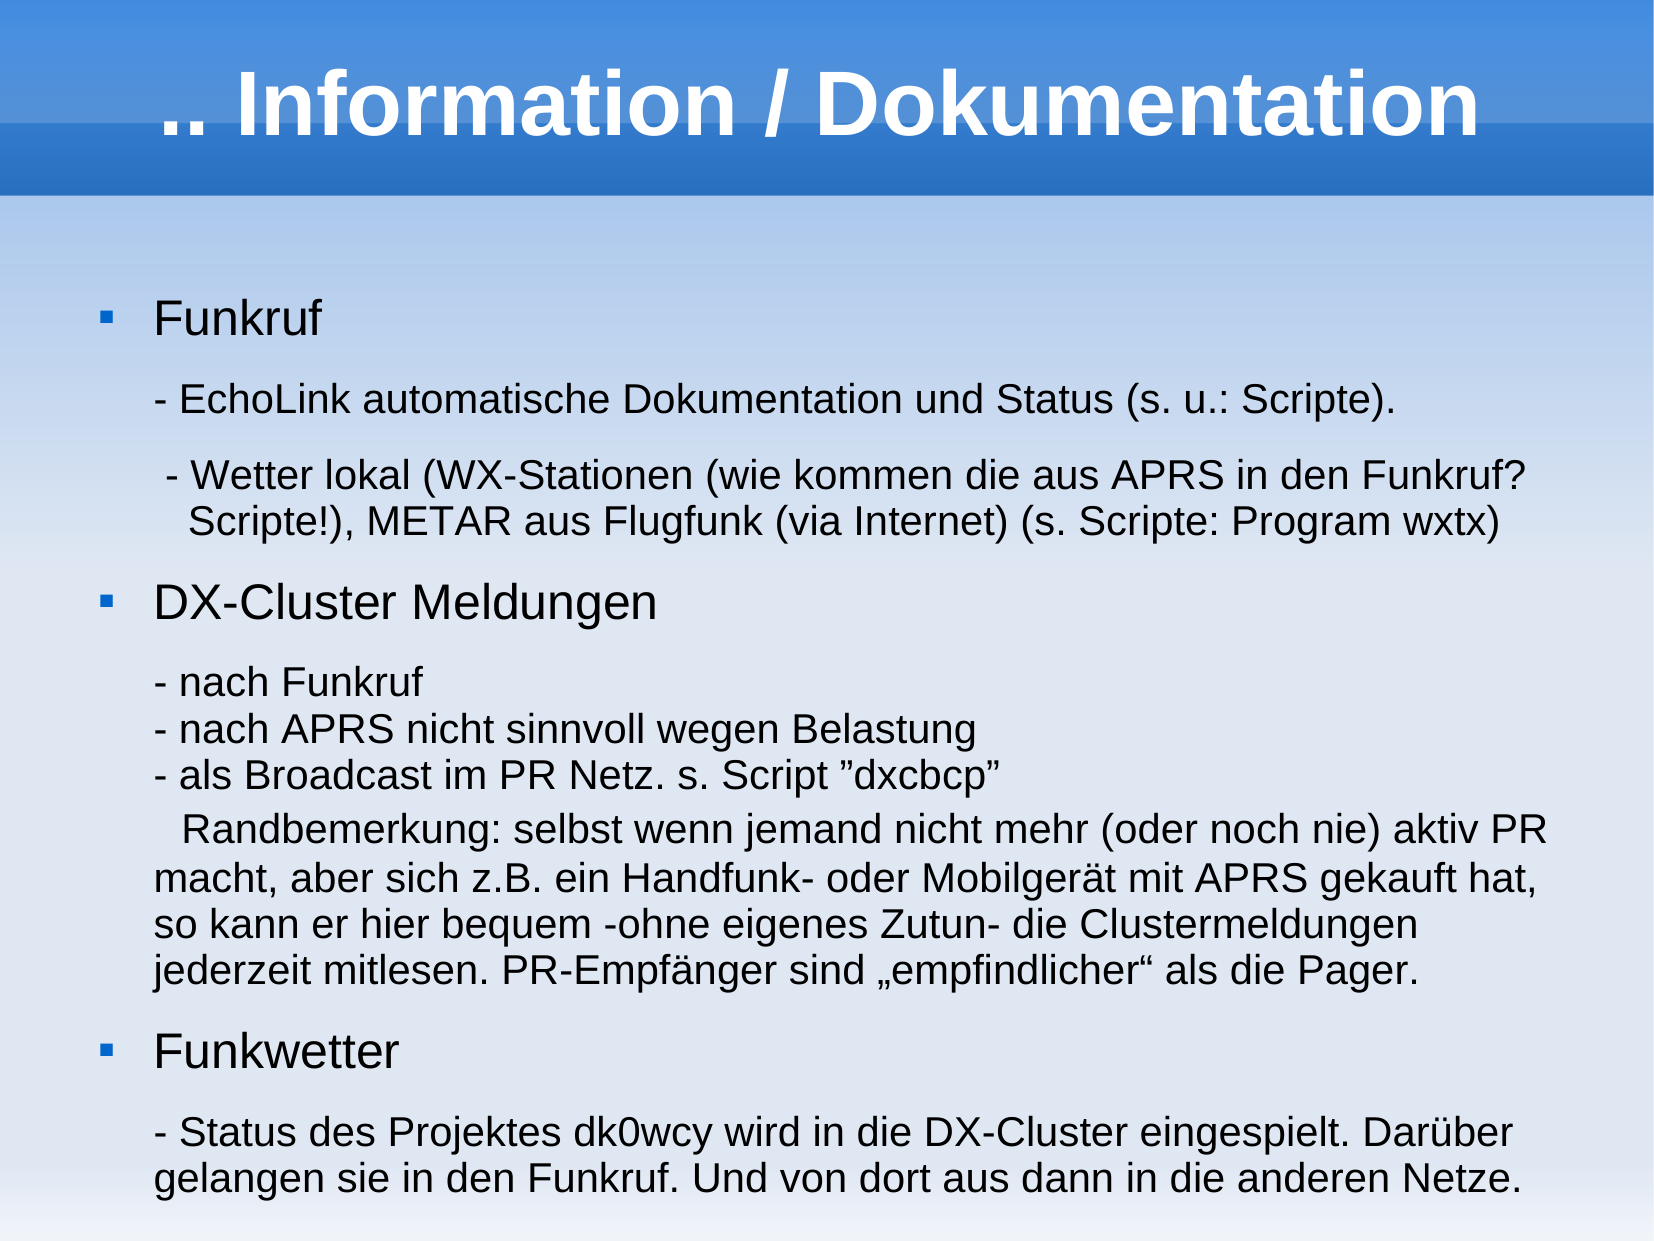

# .. Information / Dokumentation
Funkruf
- EchoLink automatische Dokumentation und Status (s. u.: Scripte).
 - Wetter lokal (WX-Stationen (wie kommen die aus APRS in den Funkruf?
 Scripte!), METAR aus Flugfunk (via Internet) (s. Scripte: Program wxtx)
DX-Cluster Meldungen
- nach Funkruf
- nach APRS nicht sinnvoll wegen Belastung
- als Broadcast im PR Netz. s. Script ”dxcbcp”
 Randbemerkung: selbst wenn jemand nicht mehr (oder noch nie) aktiv PR macht, aber sich z.B. ein Handfunk- oder Mobilgerät mit APRS gekauft hat, so kann er hier bequem -ohne eigenes Zutun- die Clustermeldungen jederzeit mitlesen. PR-Empfänger sind „empfindlicher“ als die Pager.
Funkwetter
- Status des Projektes dk0wcy wird in die DX-Cluster eingespielt. Darüber gelangen sie in den Funkruf. Und von dort aus dann in die anderen Netze.